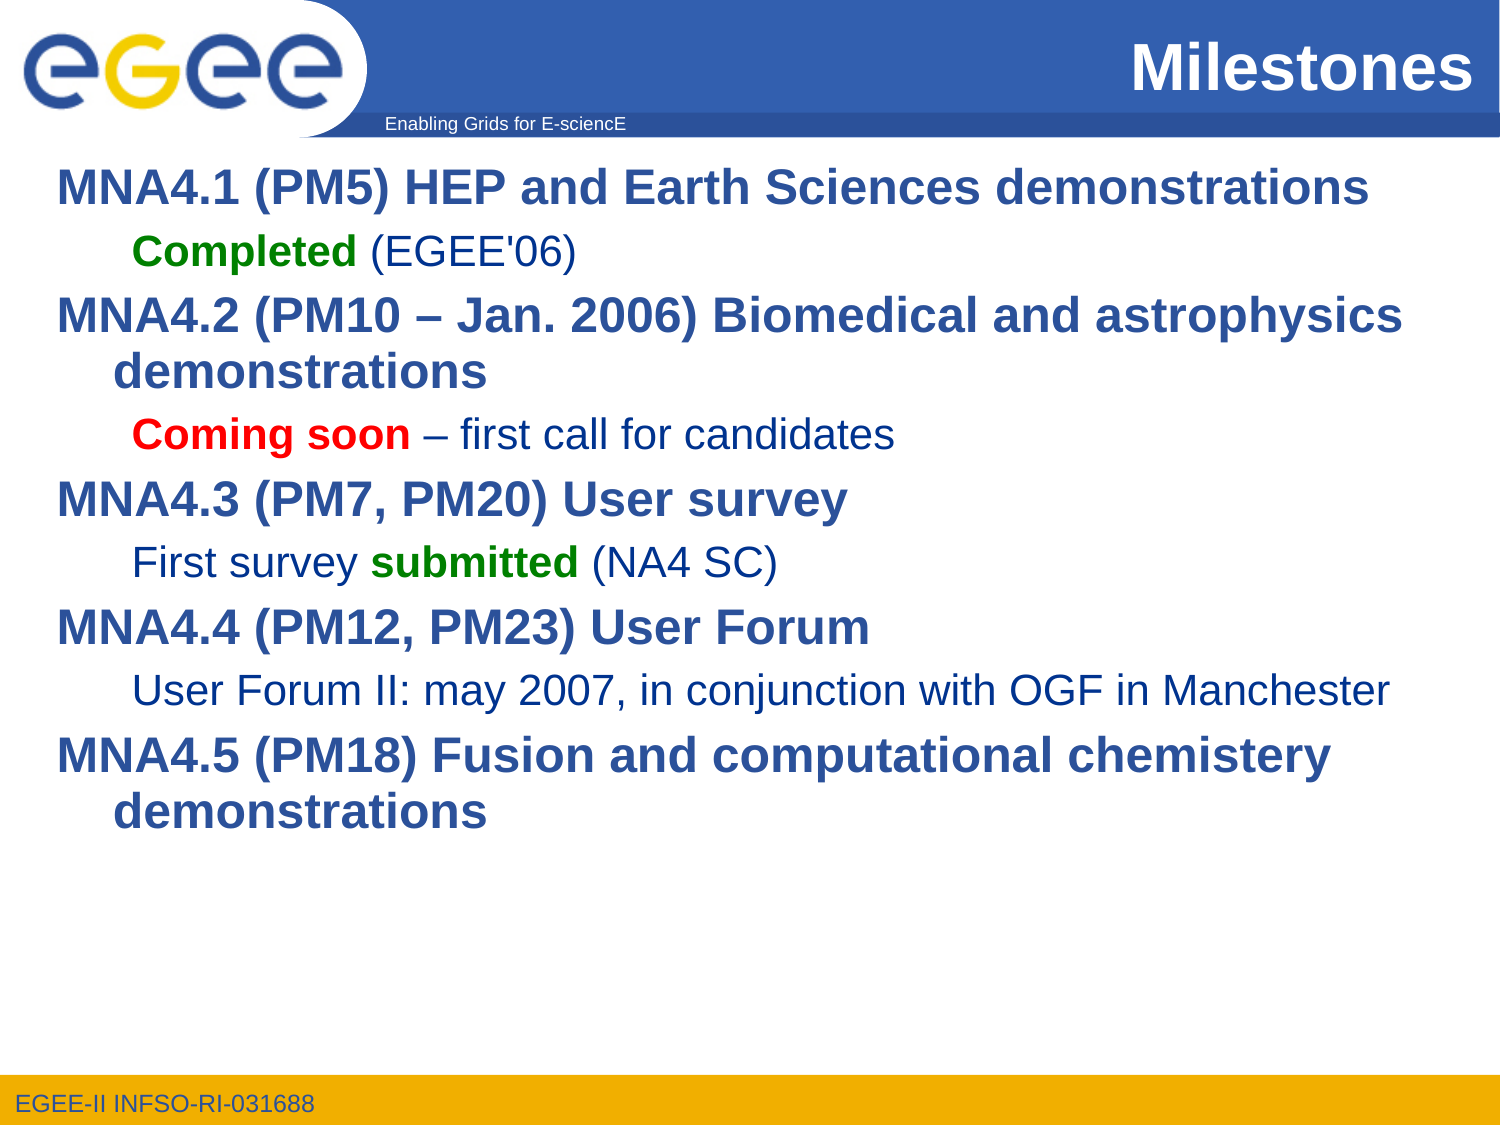

# Milestones
MNA4.1 (PM5) HEP and Earth Sciences demonstrations
Completed (EGEE'06)
MNA4.2 (PM10 – Jan. 2006) Biomedical and astrophysics demonstrations
Coming soon – first call for candidates
MNA4.3 (PM7, PM20) User survey
First survey submitted (NA4 SC)
MNA4.4 (PM12, PM23) User Forum
User Forum II: may 2007, in conjunction with OGF in Manchester
MNA4.5 (PM18) Fusion and computational chemistery demonstrations